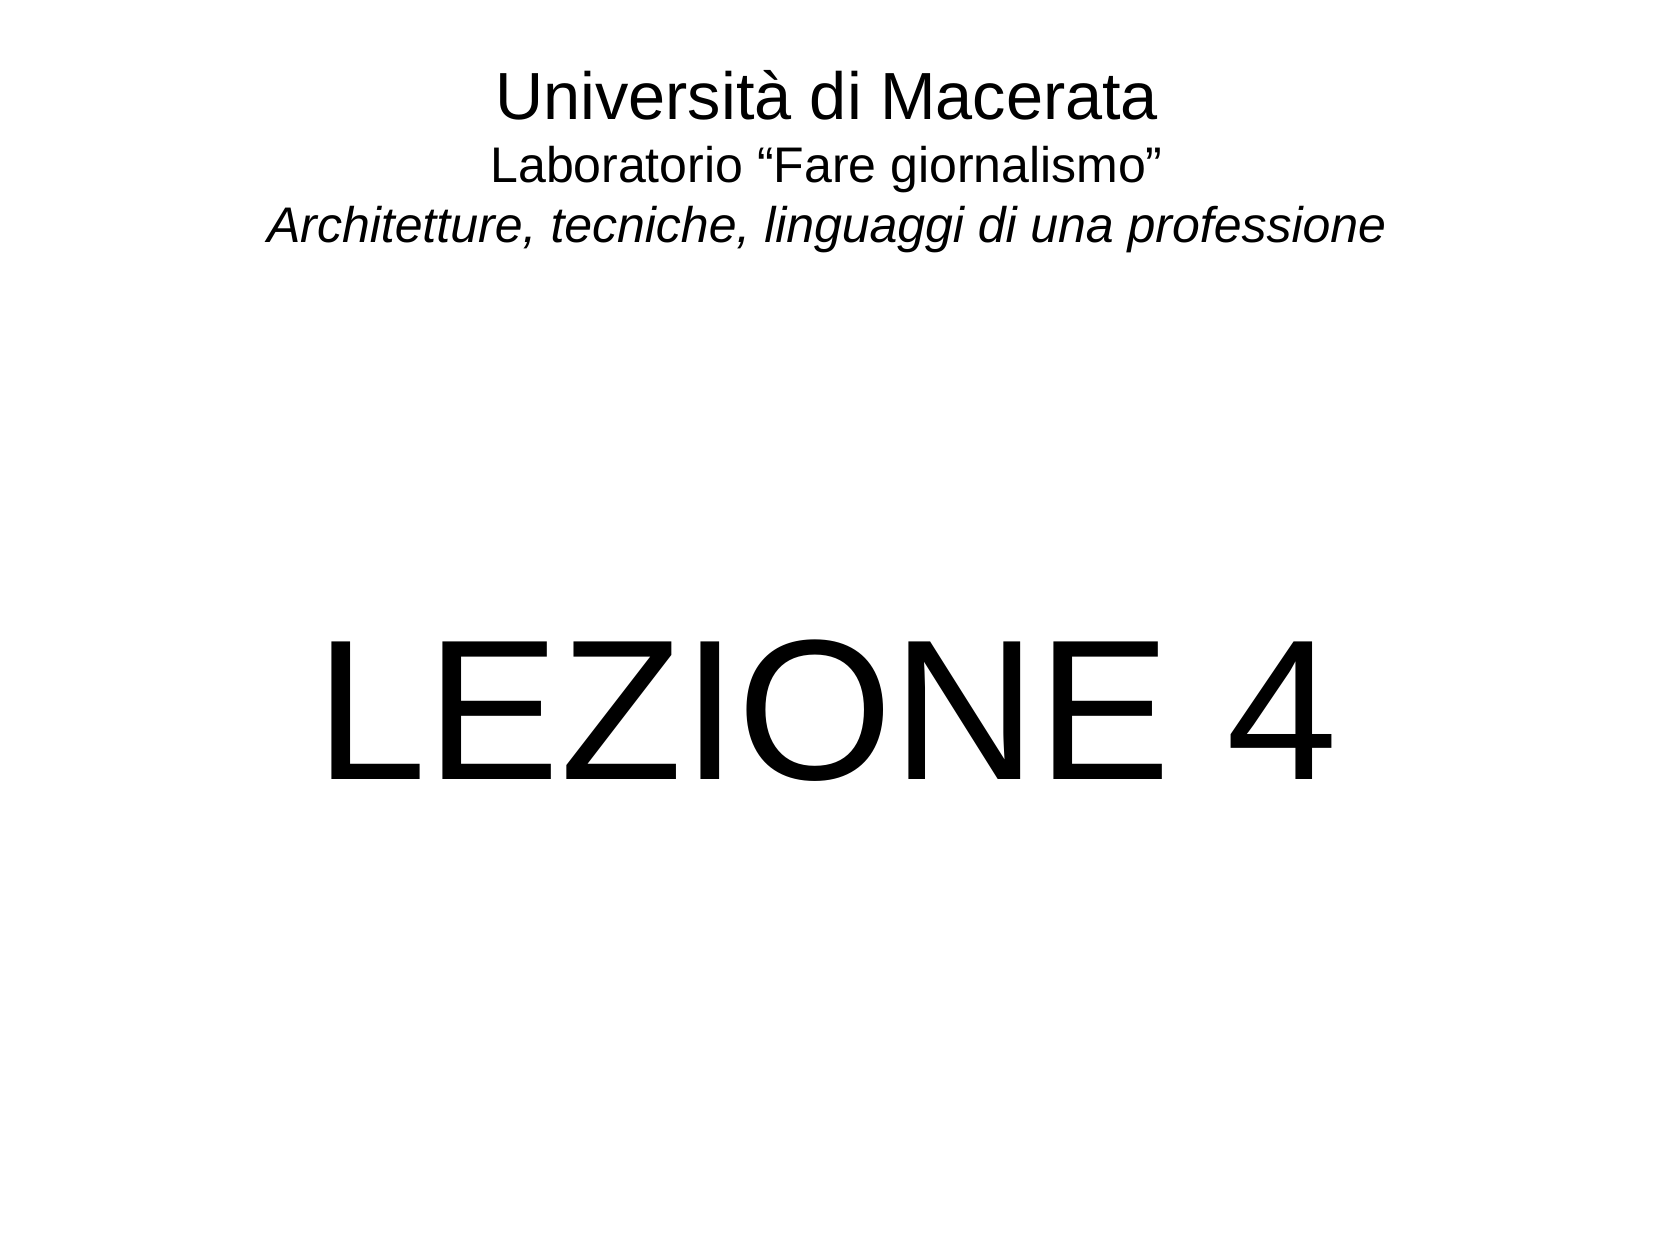

# Università di Macerata Laboratorio “Fare giornalismo” Architetture, tecniche, linguaggi di una professione
LEZIONE 4